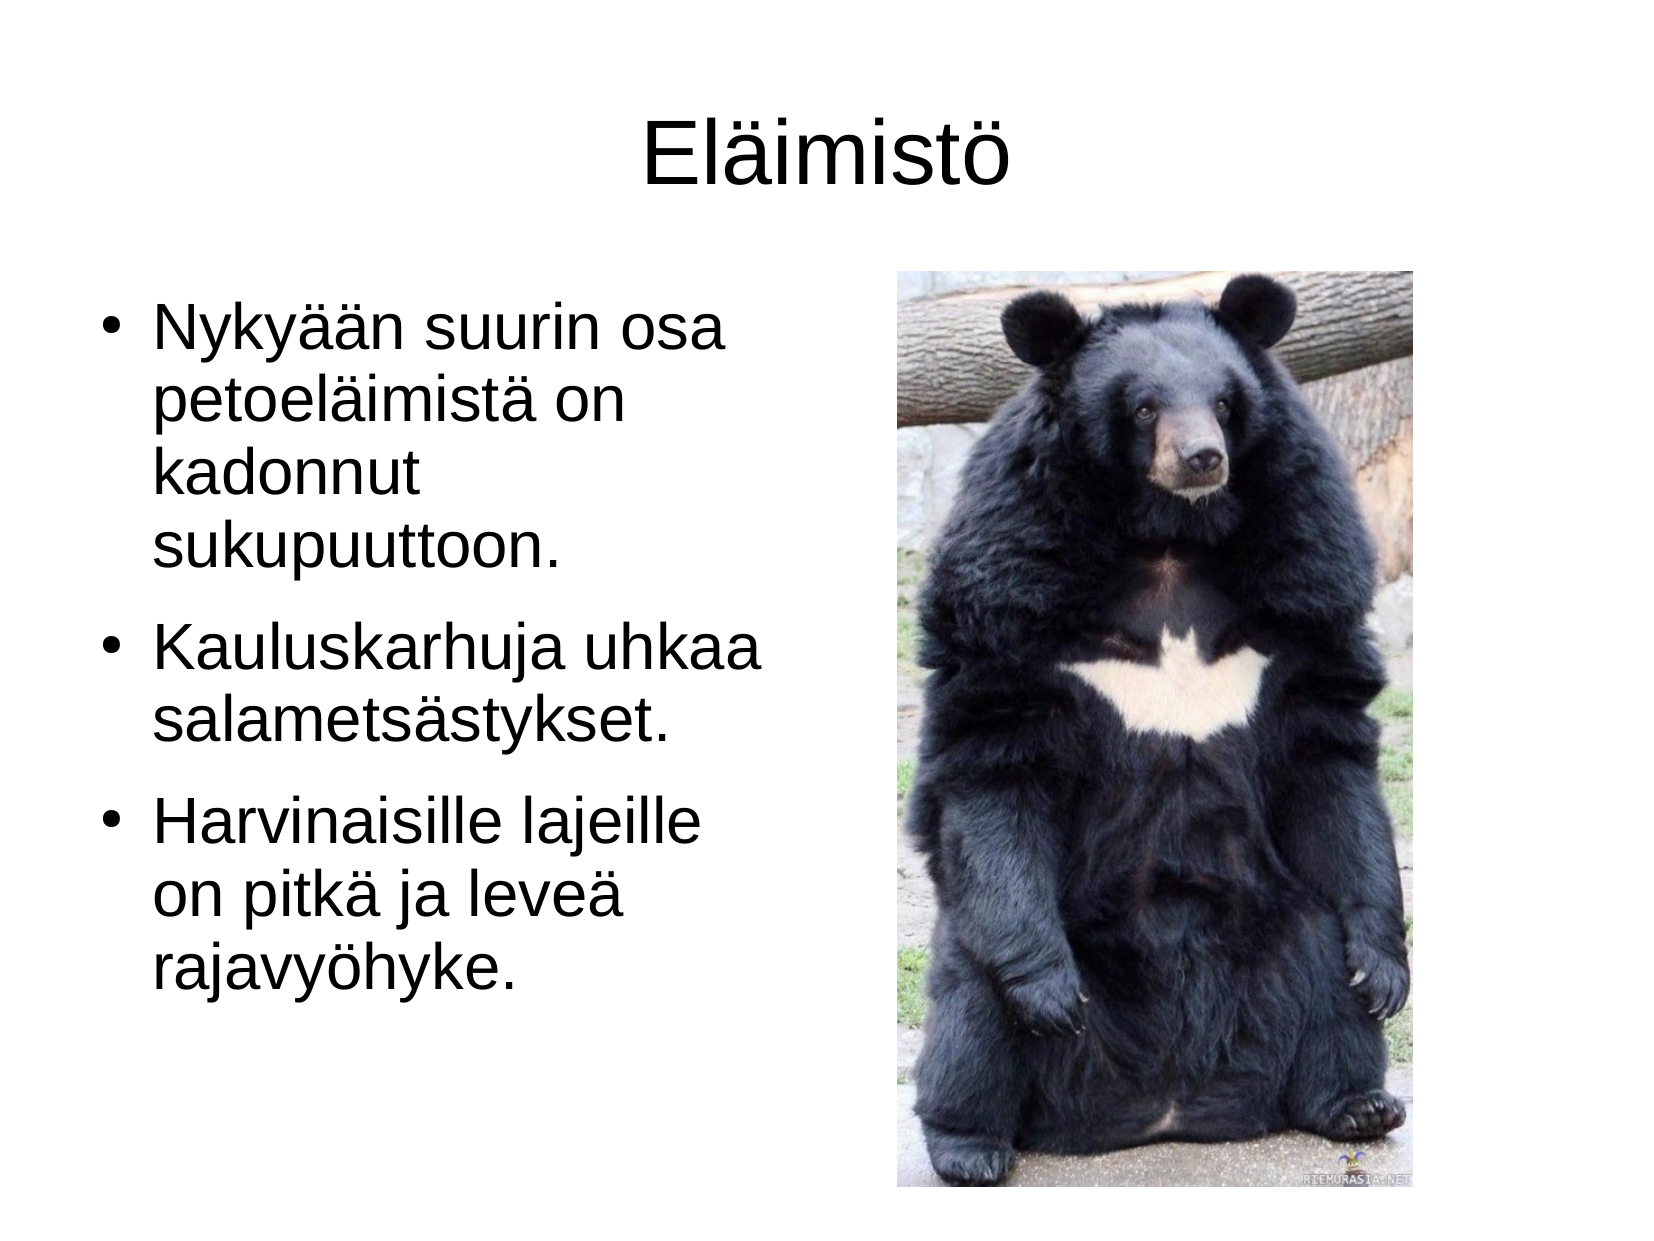

# Eläimistö
Nykyään suurin osa petoeläimistä on kadonnut sukupuuttoon.
Kauluskarhuja uhkaa salametsästykset.
Harvinaisille lajeille on pitkä ja leveä rajavyöhyke.